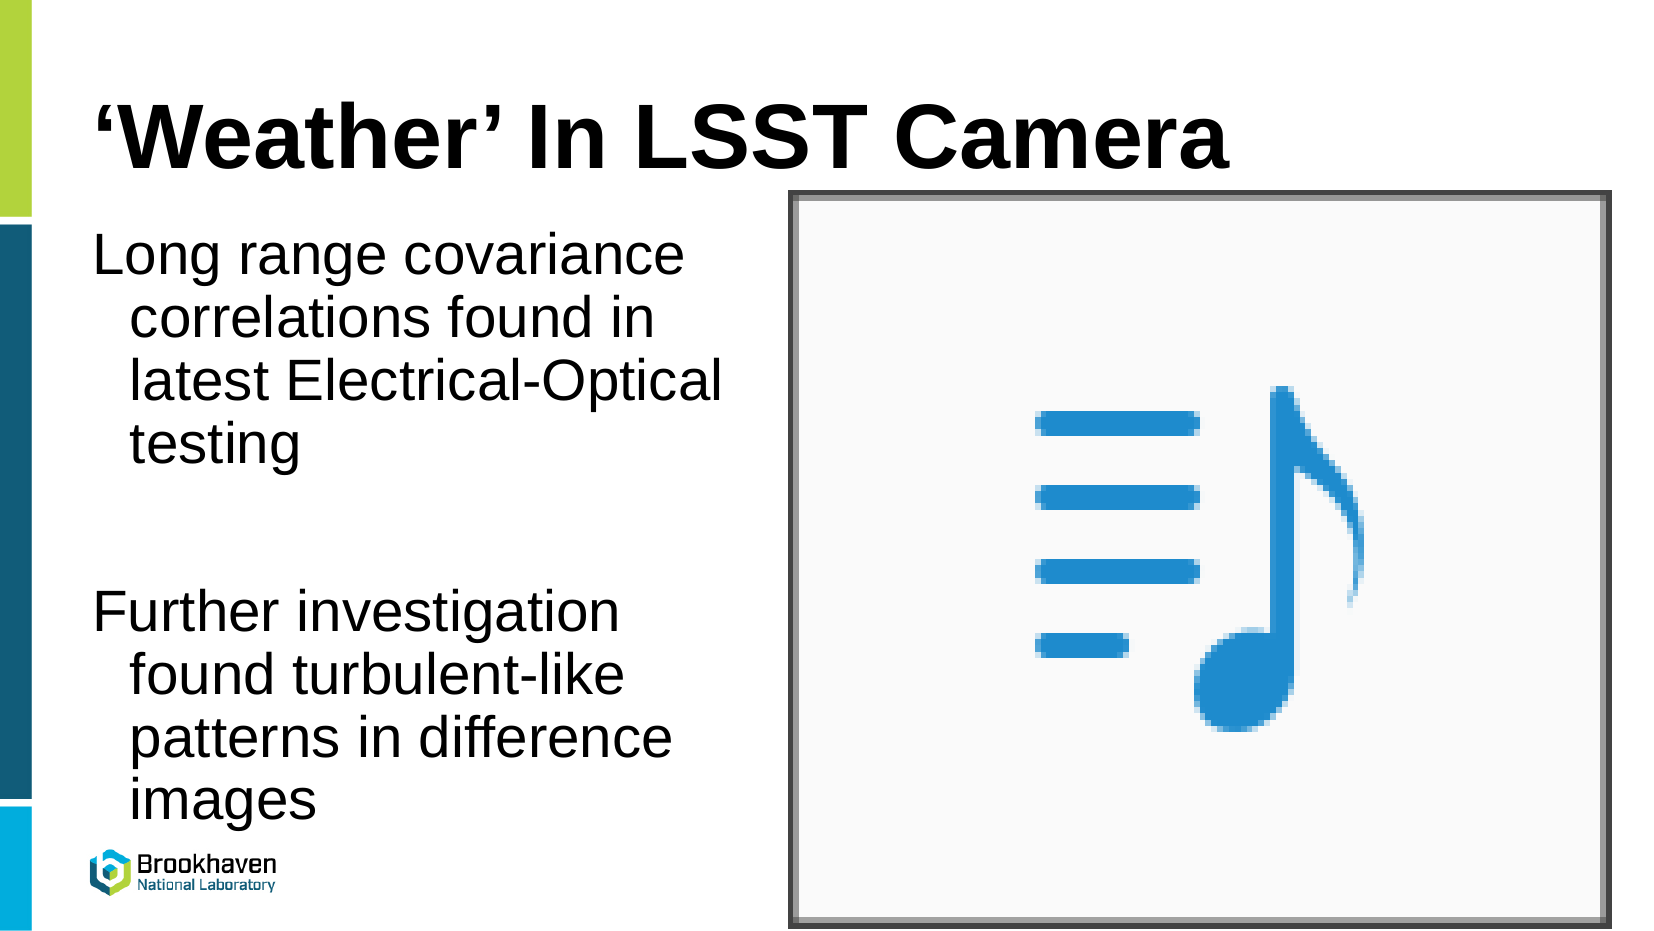

# ‘Weather’ In LSST Camera
Long range covariance correlations found in latest Electrical-Optical testing
Further investigation found turbulent-like patterns in difference images
1